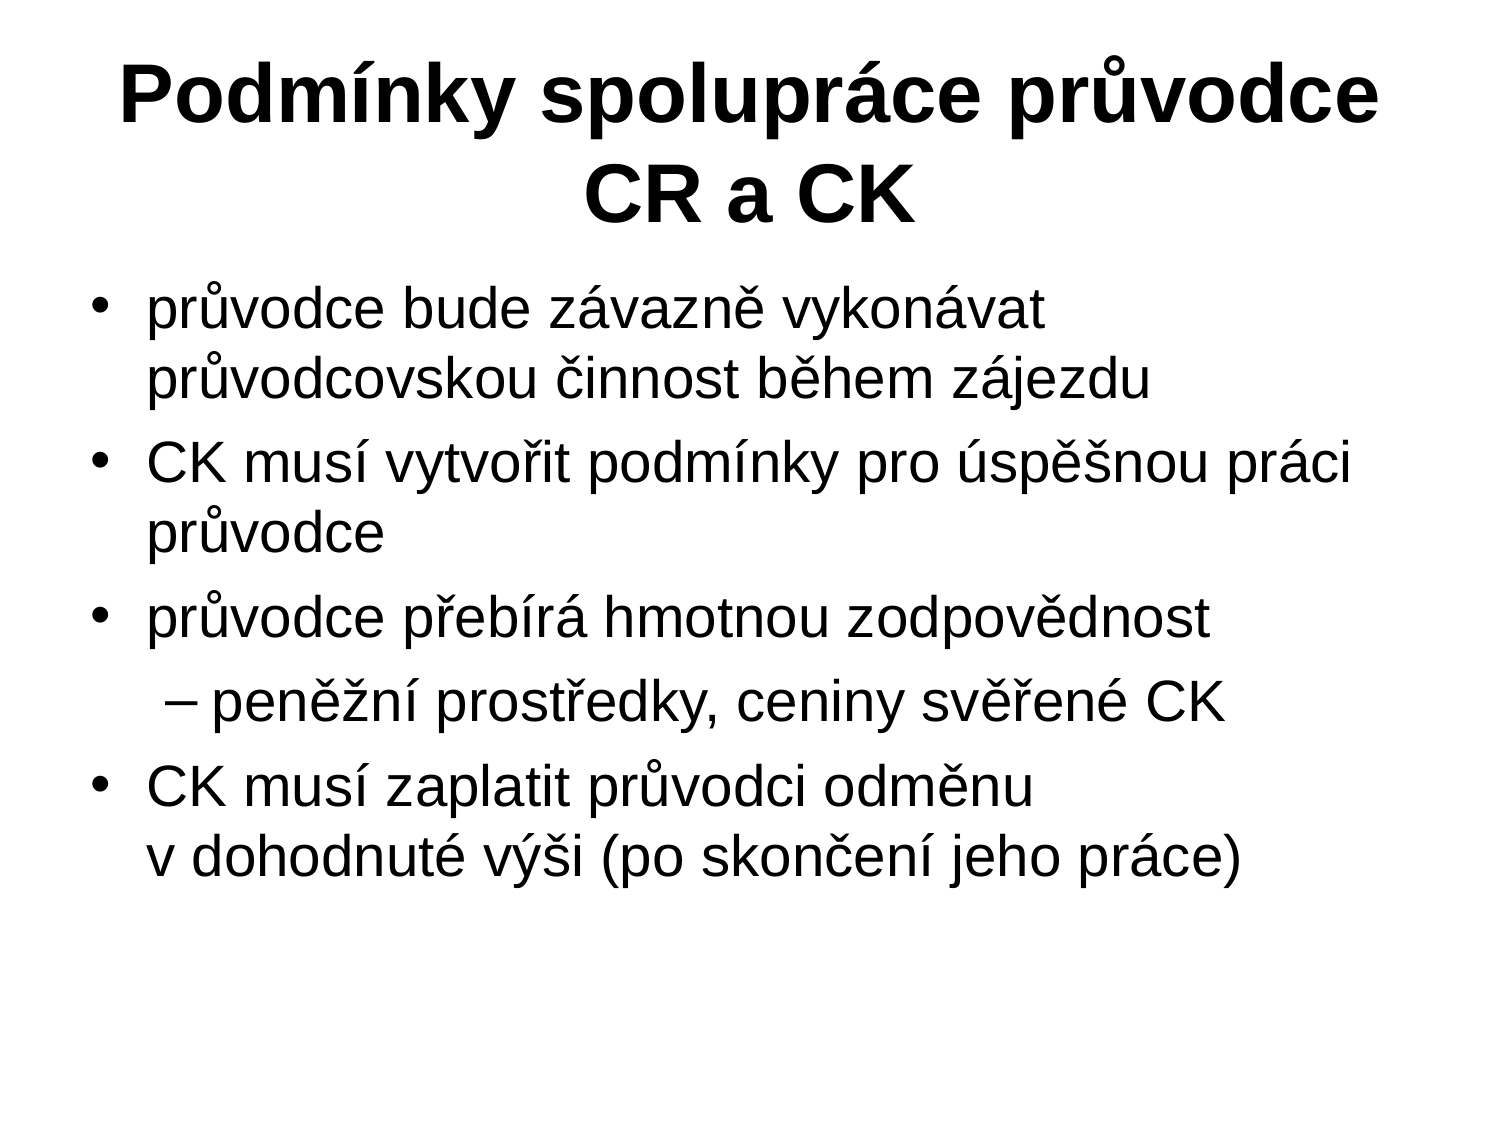

# Podmínky spolupráce průvodce CR a CK
průvodce bude závazně vykonávat průvodcovskou činnost během zájezdu
CK musí vytvořit podmínky pro úspěšnou práci průvodce
průvodce přebírá hmotnou zodpovědnost
peněžní prostředky, ceniny svěřené CK
CK musí zaplatit průvodci odměnu
v dohodnuté výši (po skončení jeho práce)